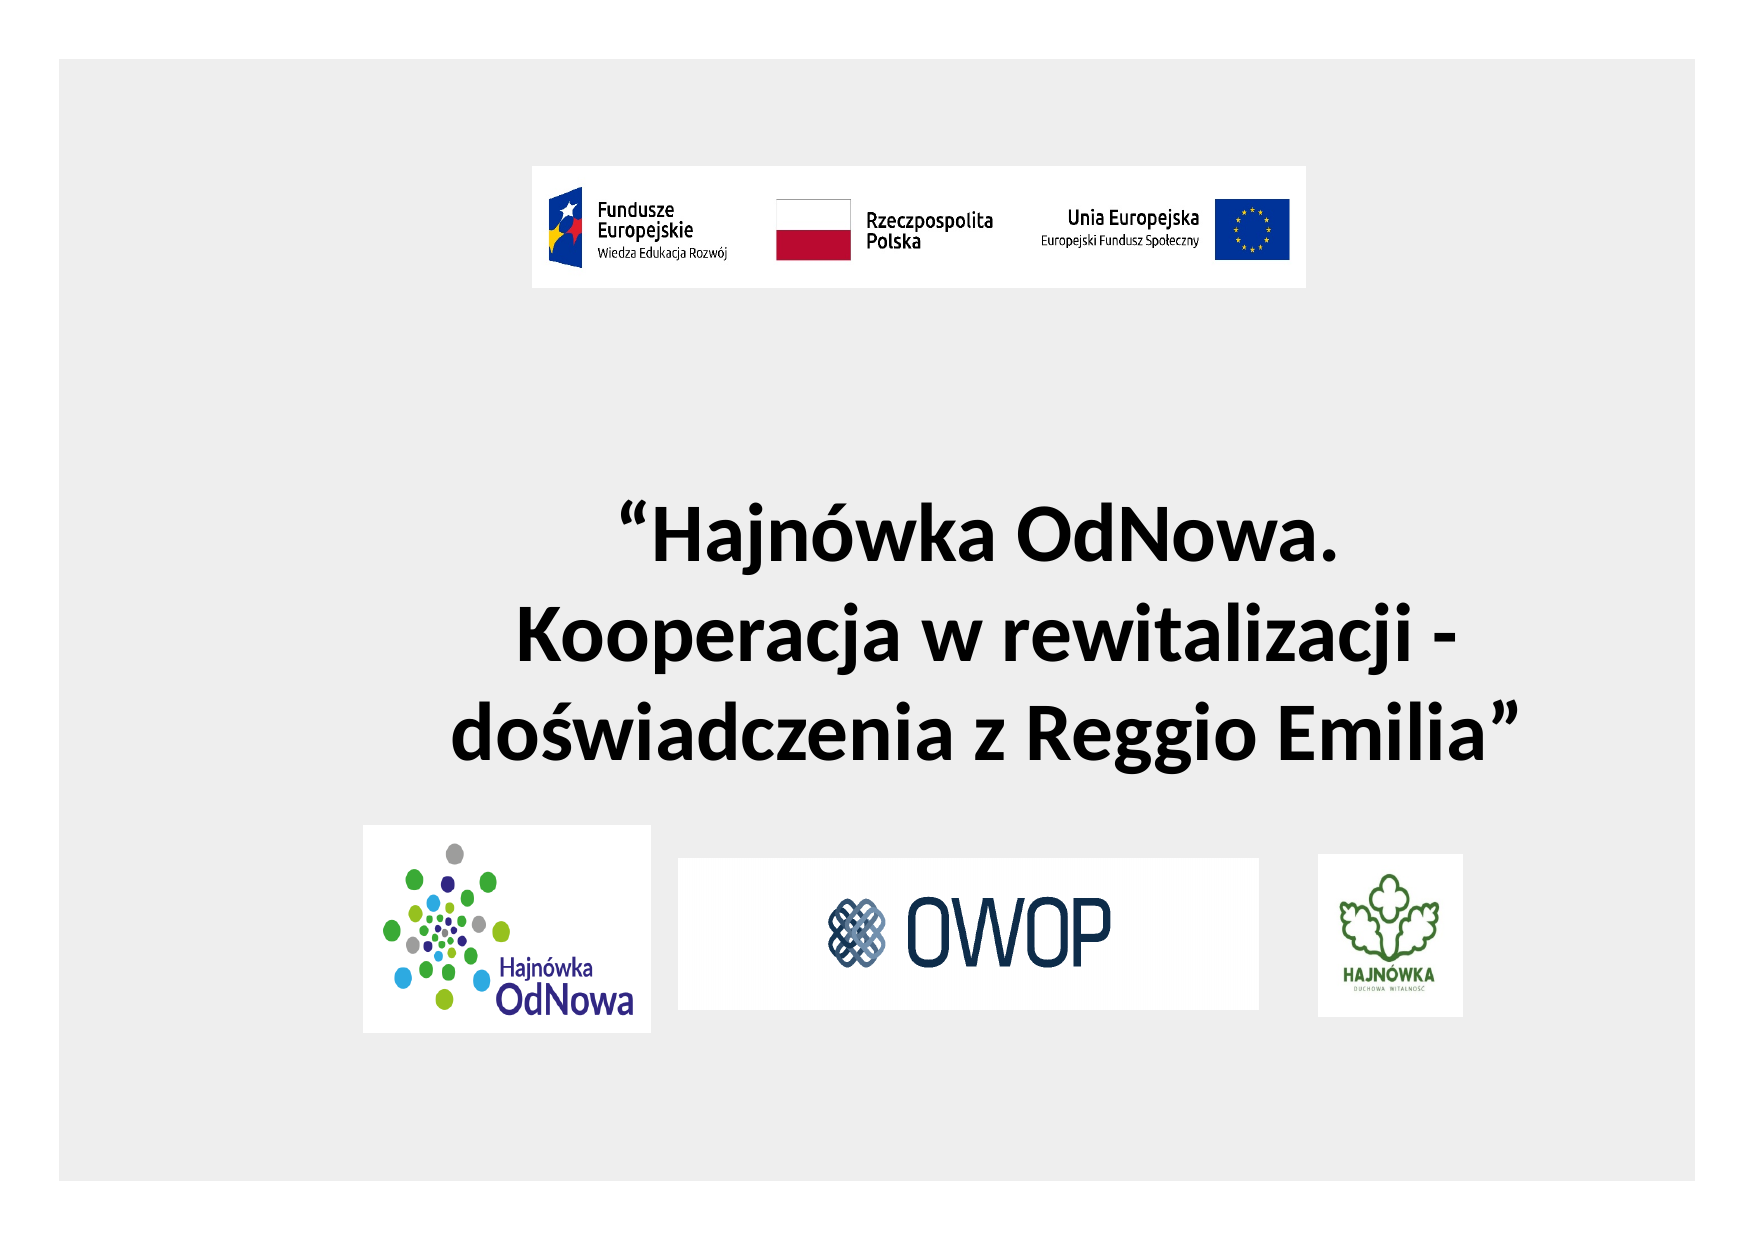

# “Hajnówka OdNowa. Kooperacja w rewitalizacji - doświadczenia z Reggio Emilia”